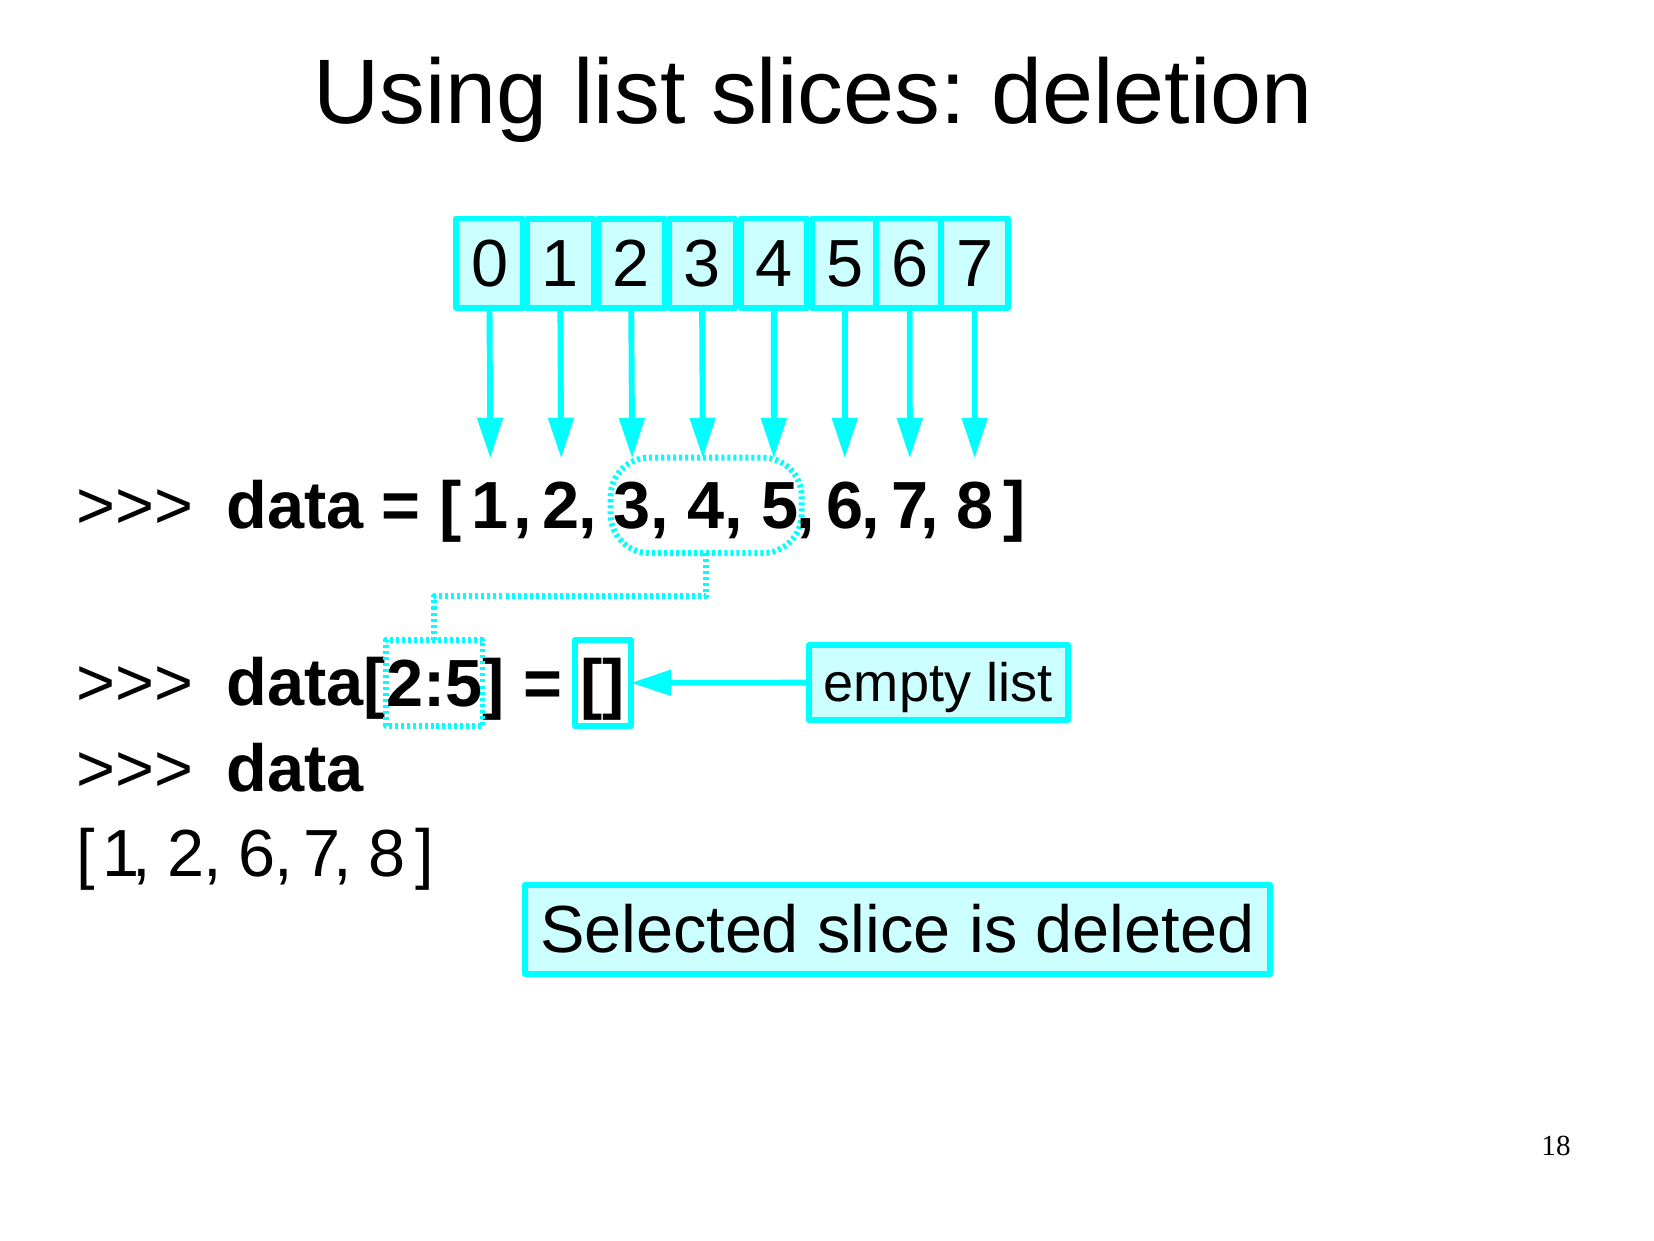

Using list slices: deletion
0
4
5
6
7
1
2
3
data = [
1
,
2
,
3, 4, 5
,
6
,
7
,
8
]
>>>
>>>
data[
] =
[]
2:5
empty list
>>>
data
[
1
,
2
,
6
,
7
,
8
]
Selected slice is deleted
18